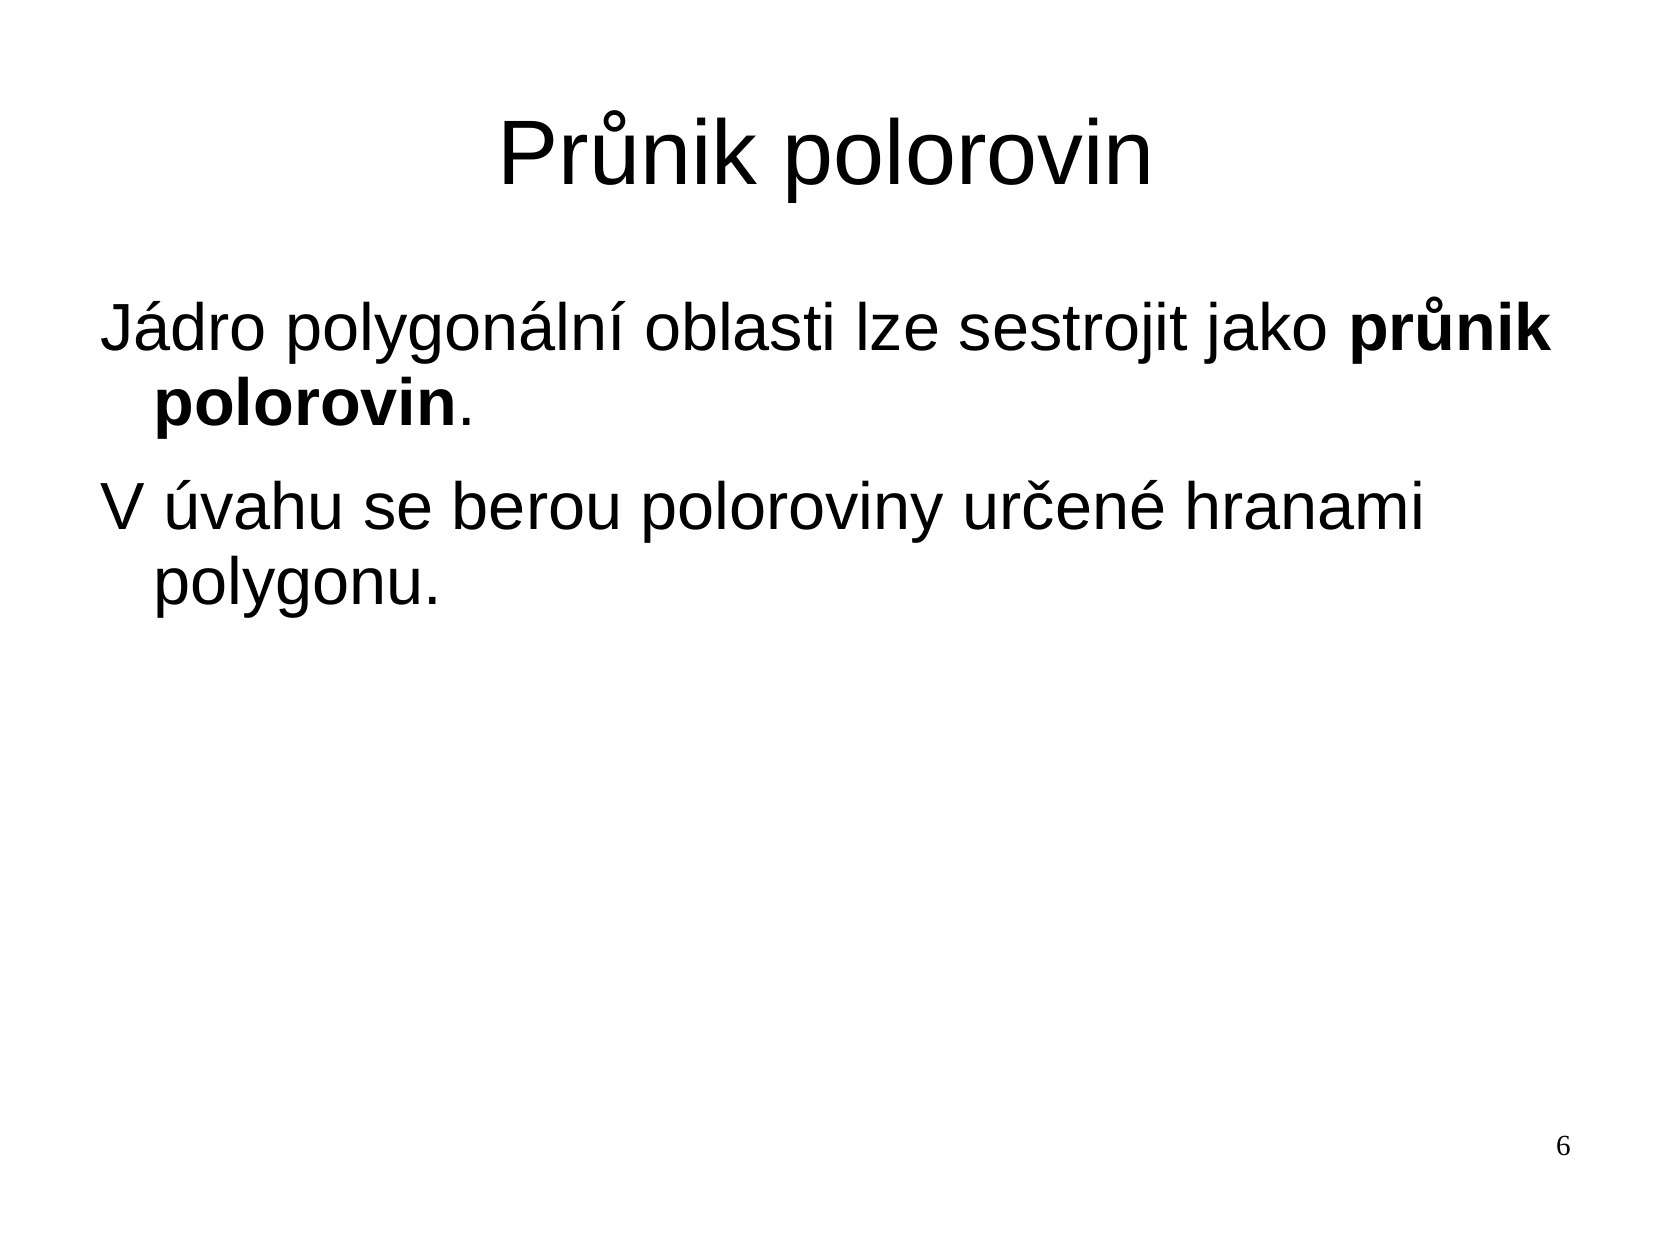

# Průnik polorovin
Jádro polygonální oblasti lze sestrojit jako průnik polorovin.
V úvahu se berou poloroviny určené hranami polygonu.
6